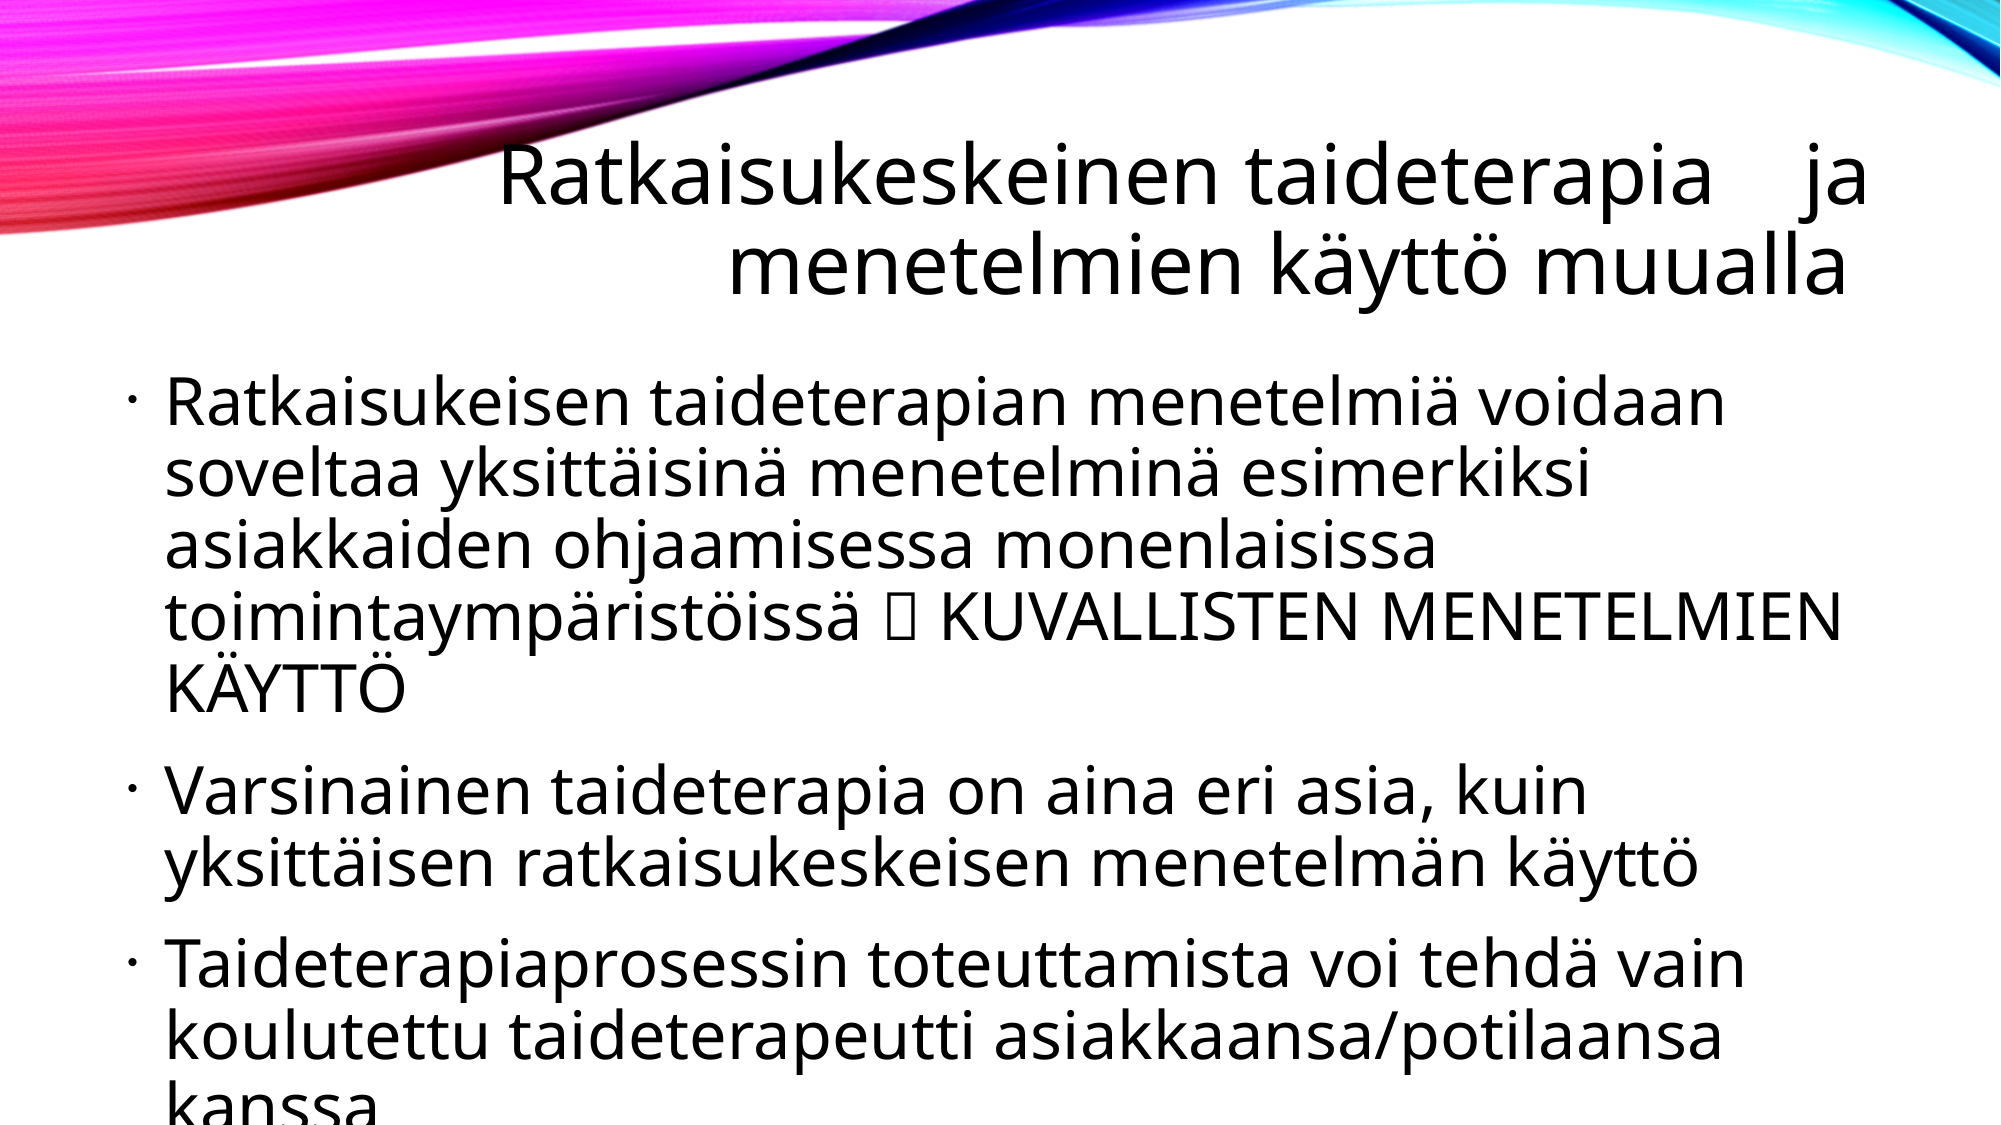

# Ratkaisukeskeinen taideterapia ja menetelmien käyttö muualla
Ratkaisukeisen taideterapian menetelmiä voidaan soveltaa yksittäisinä menetelminä esimerkiksi asiakkaiden ohjaamisessa monenlaisissa toimintaympäristöissä  KUVALLISTEN MENETELMIEN KÄYTTÖ
Varsinainen taideterapia on aina eri asia, kuin yksittäisen ratkaisukeskeisen menetelmän käyttö
Taideterapiaprosessin toteuttamista voi tehdä vain koulutettu taideterapeutti asiakkaansa/potilaansa kanssa